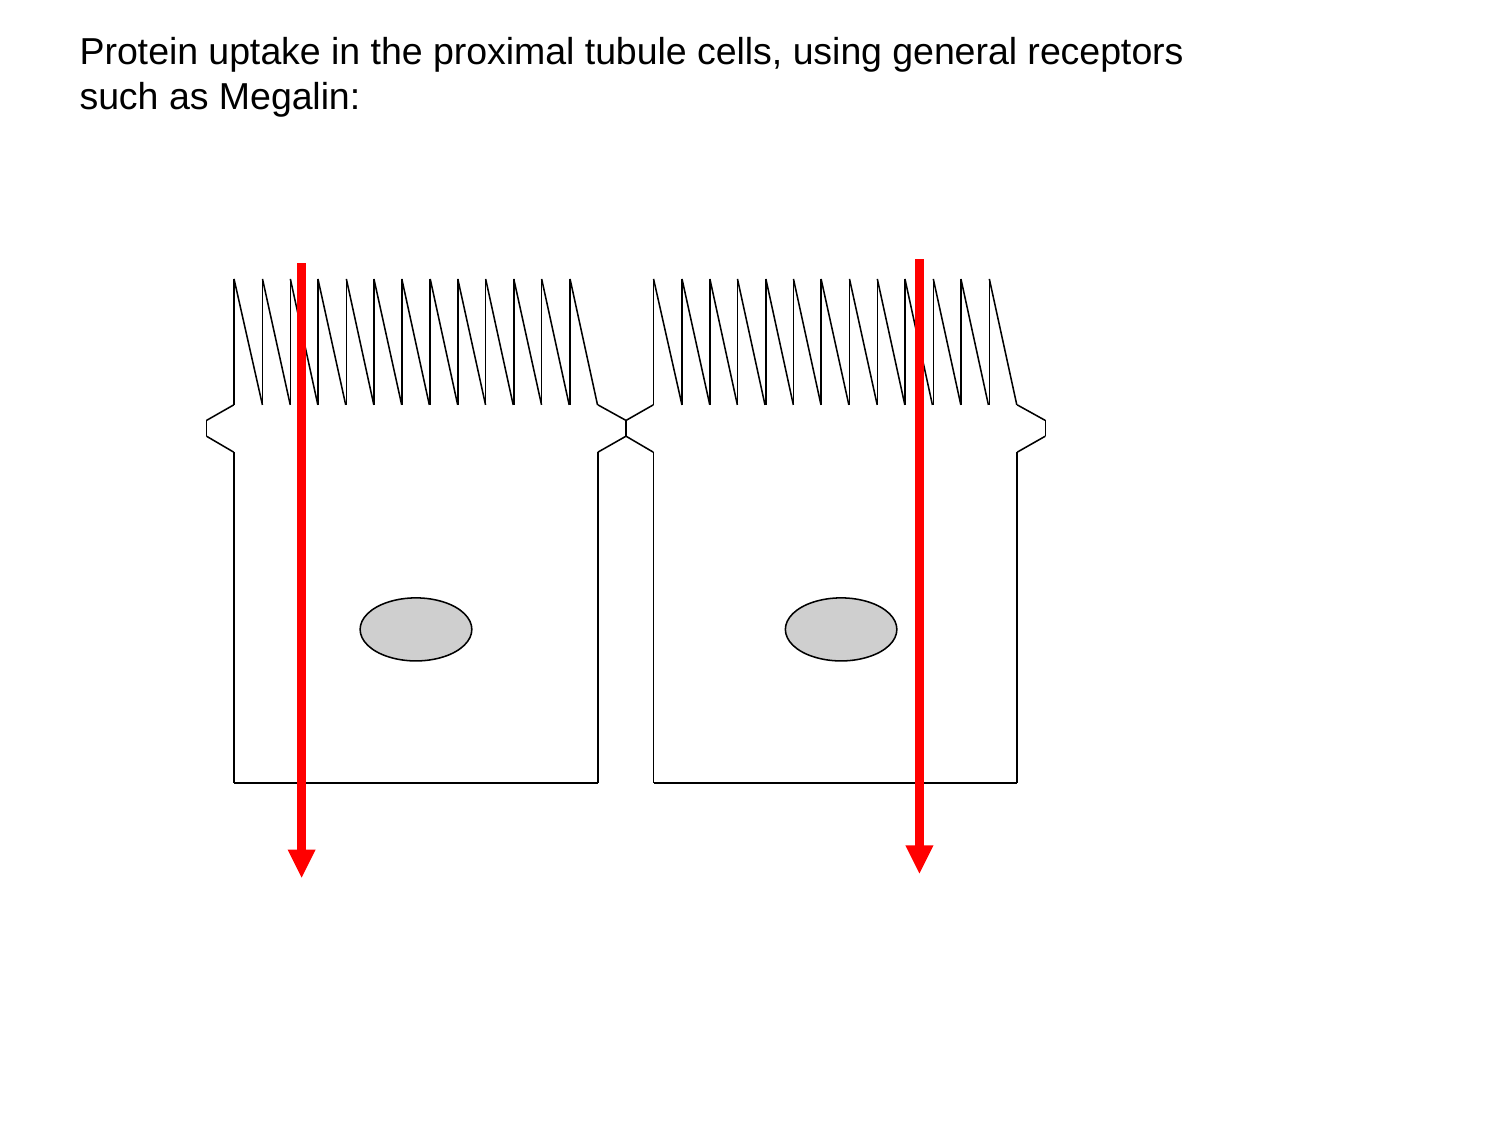

Protein uptake in the proximal tubule cells, using general receptors such as Megalin: